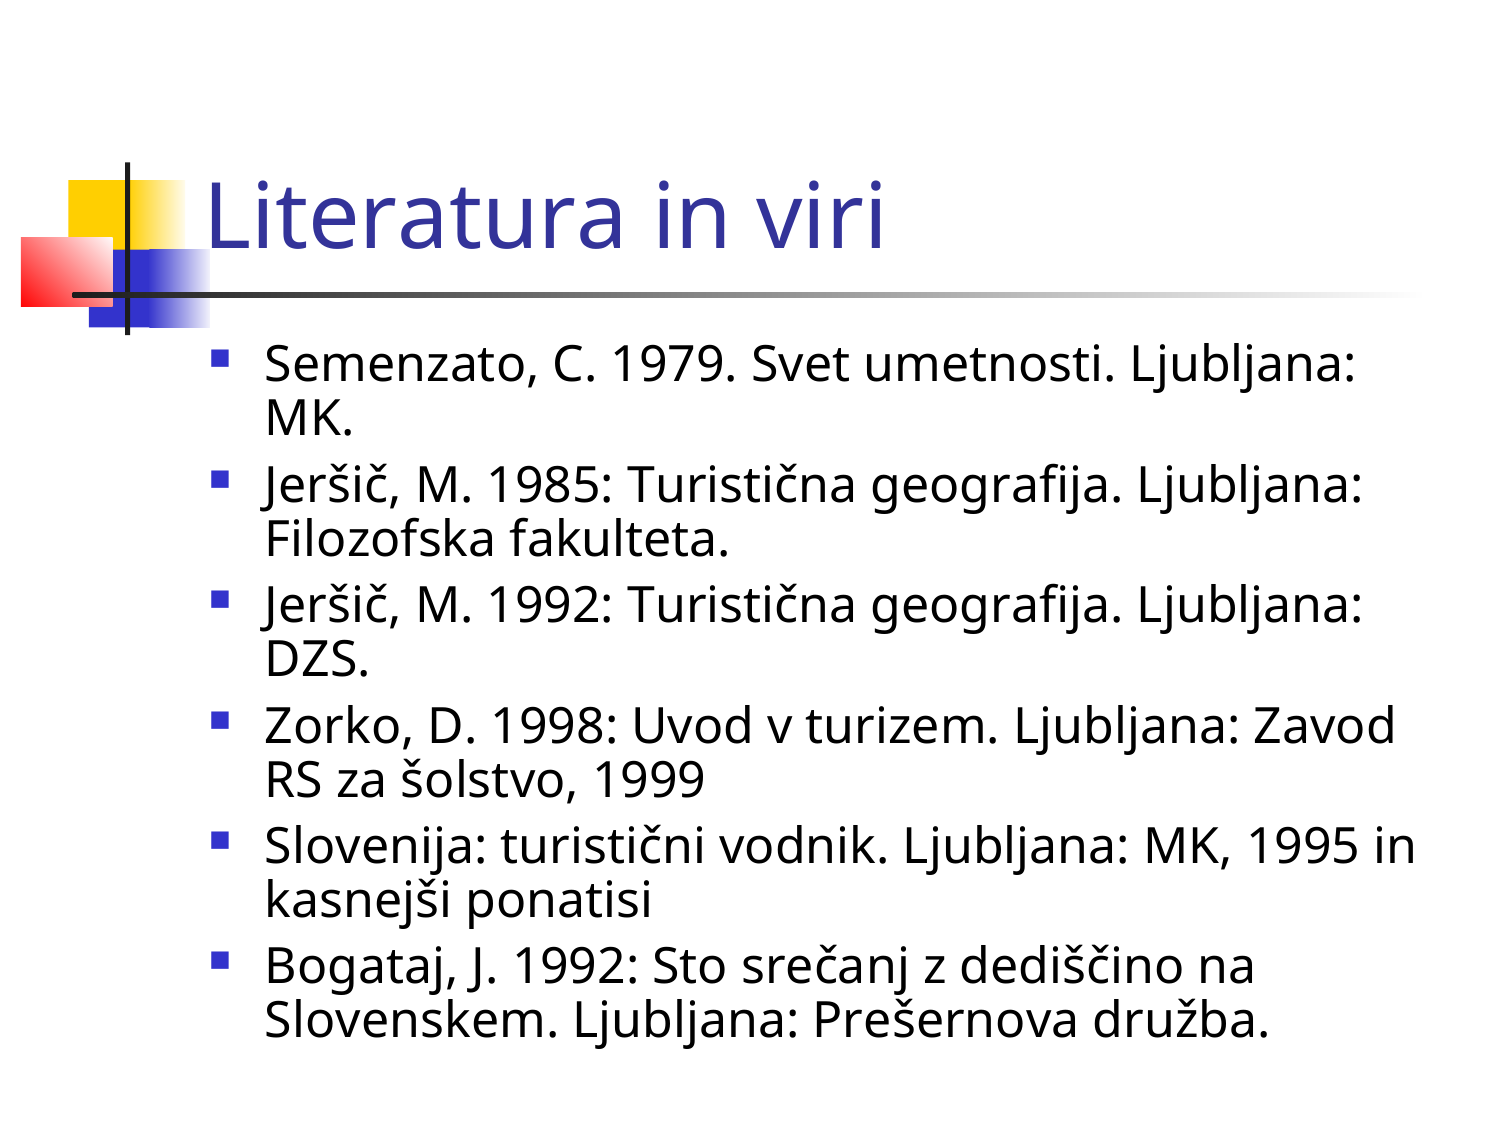

# Literatura in viri
Semenzato, C. 1979. Svet umetnosti. Ljubljana: MK.
Jeršič, M. 1985: Turistična geografija. Ljubljana: Filozofska fakulteta.
Jeršič, M. 1992: Turistična geografija. Ljubljana: DZS.
Zorko, D. 1998: Uvod v turizem. Ljubljana: Zavod RS za šolstvo, 1999
Slovenija: turistični vodnik. Ljubljana: MK, 1995 in kasnejši ponatisi
Bogataj, J. 1992: Sto srečanj z dediščino na Slovenskem. Ljubljana: Prešernova družba.